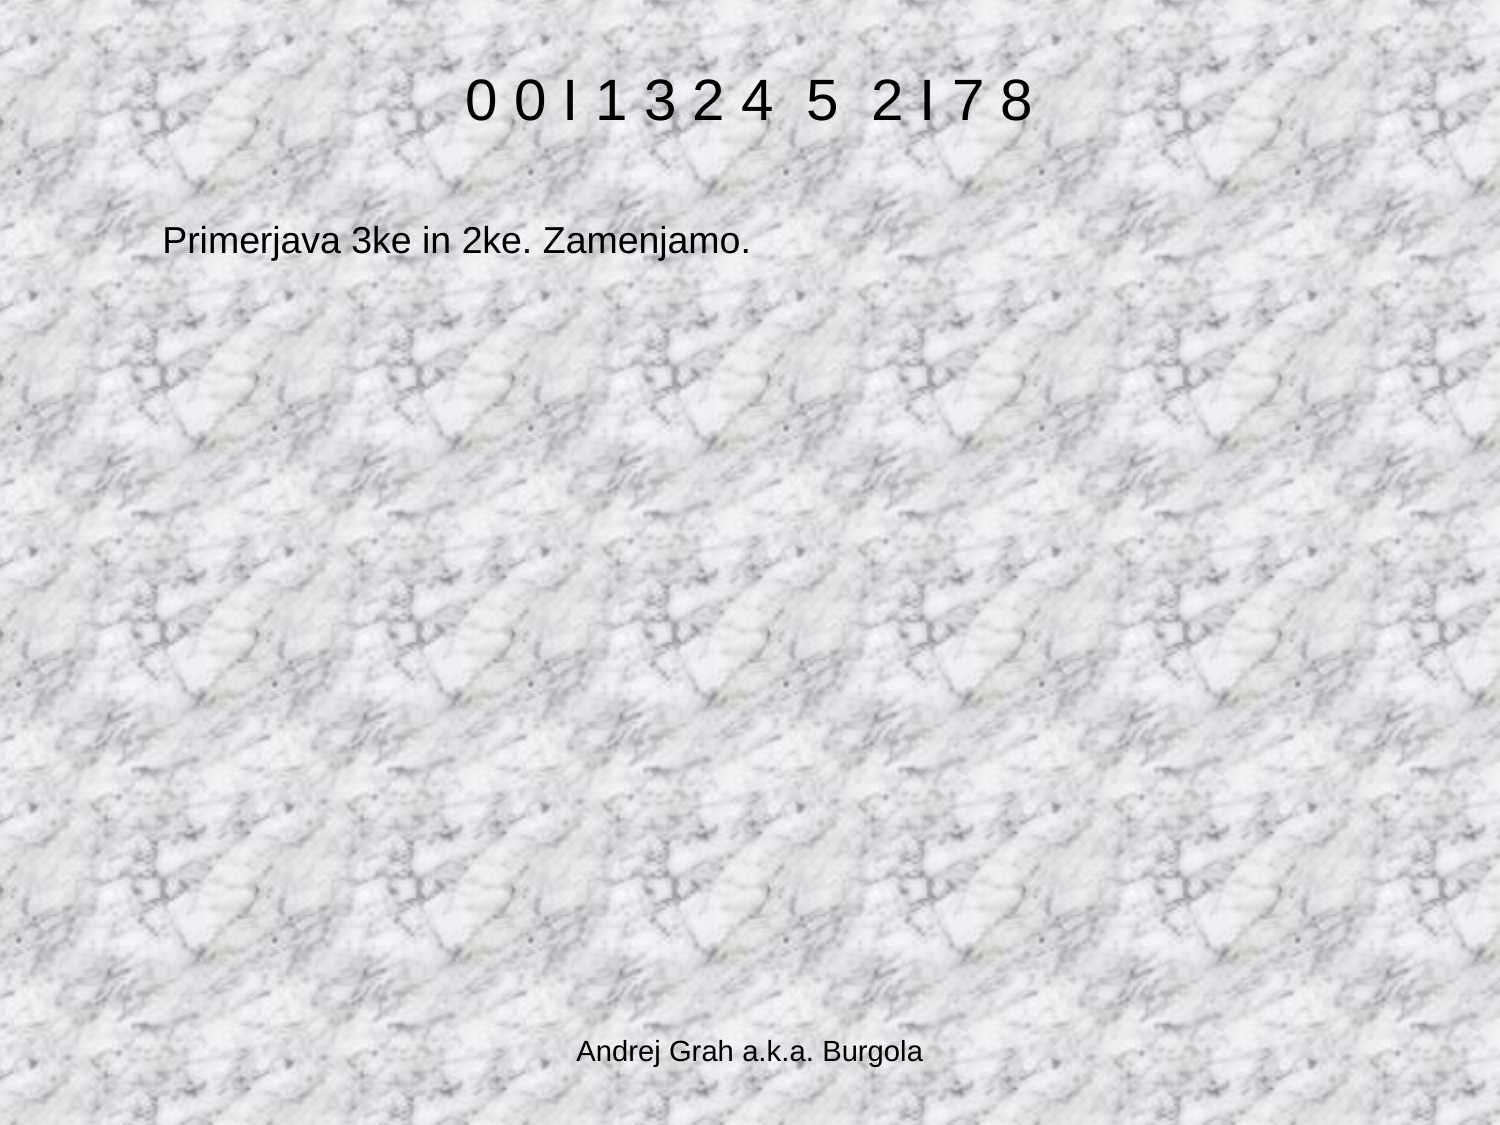

0 0 I 1 3 2 4 5 2 I 7 8
Primerjava 3ke in 2ke. Zamenjamo.
Andrej Grah a.k.a. Burgola